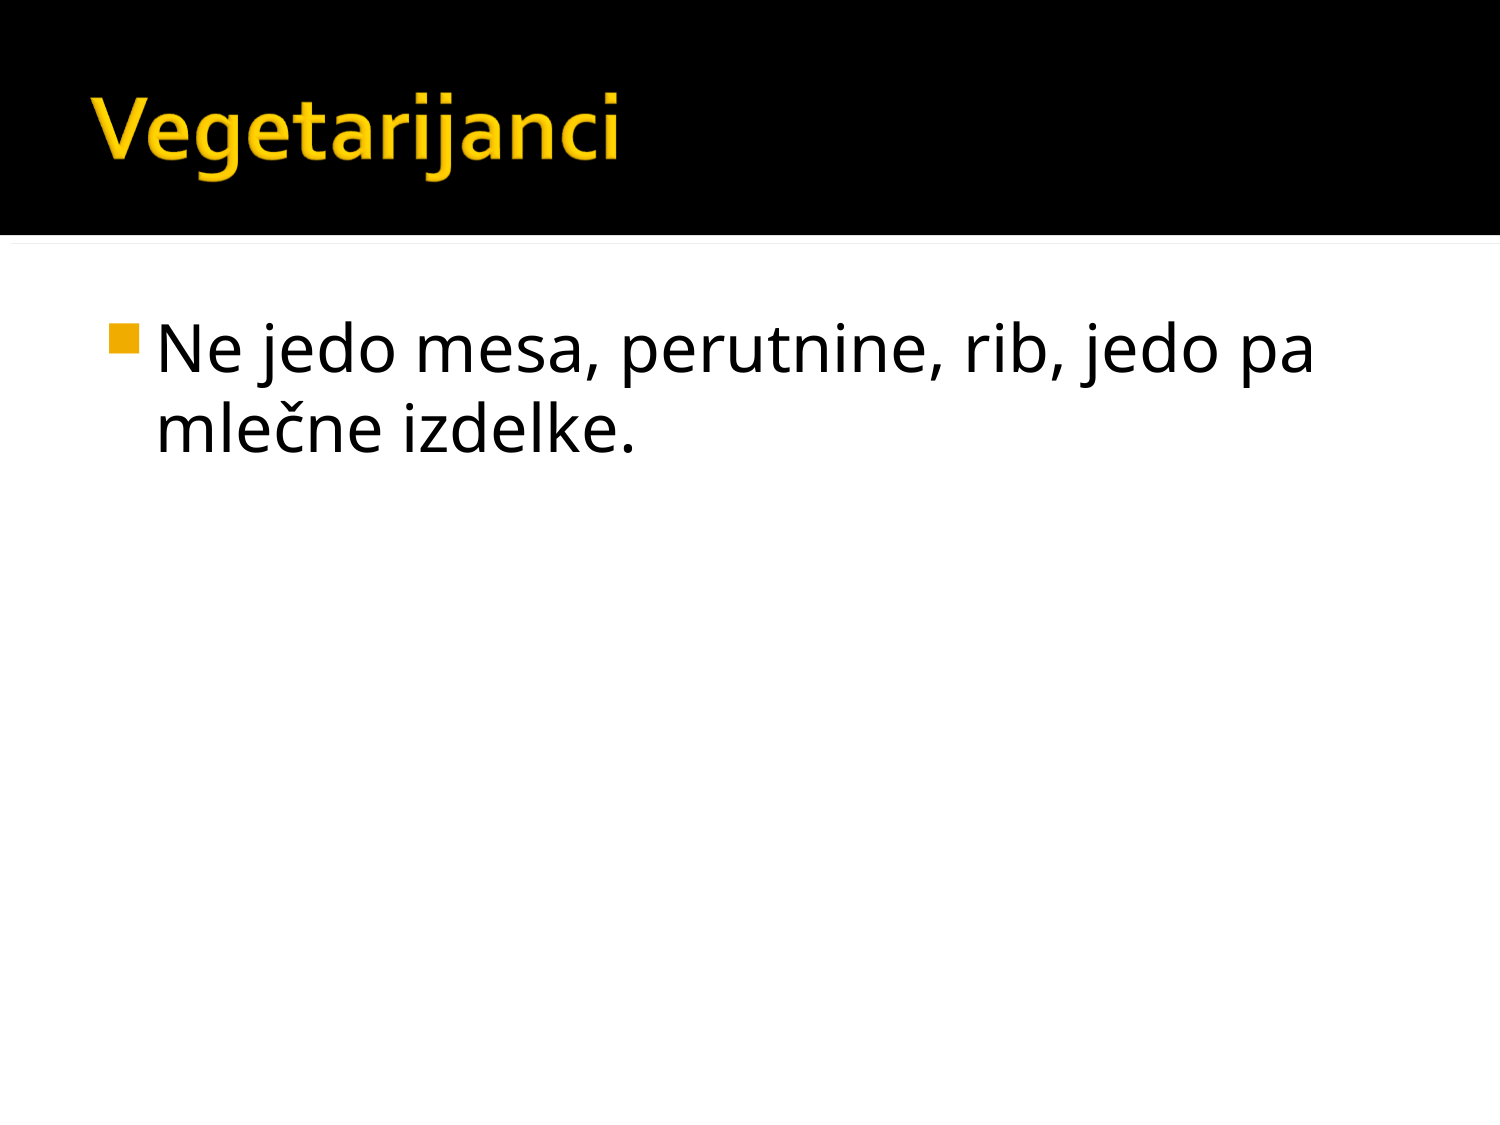

# Ne jedo mesa, perutnine, rib, jedo pa mlečne izdelke.